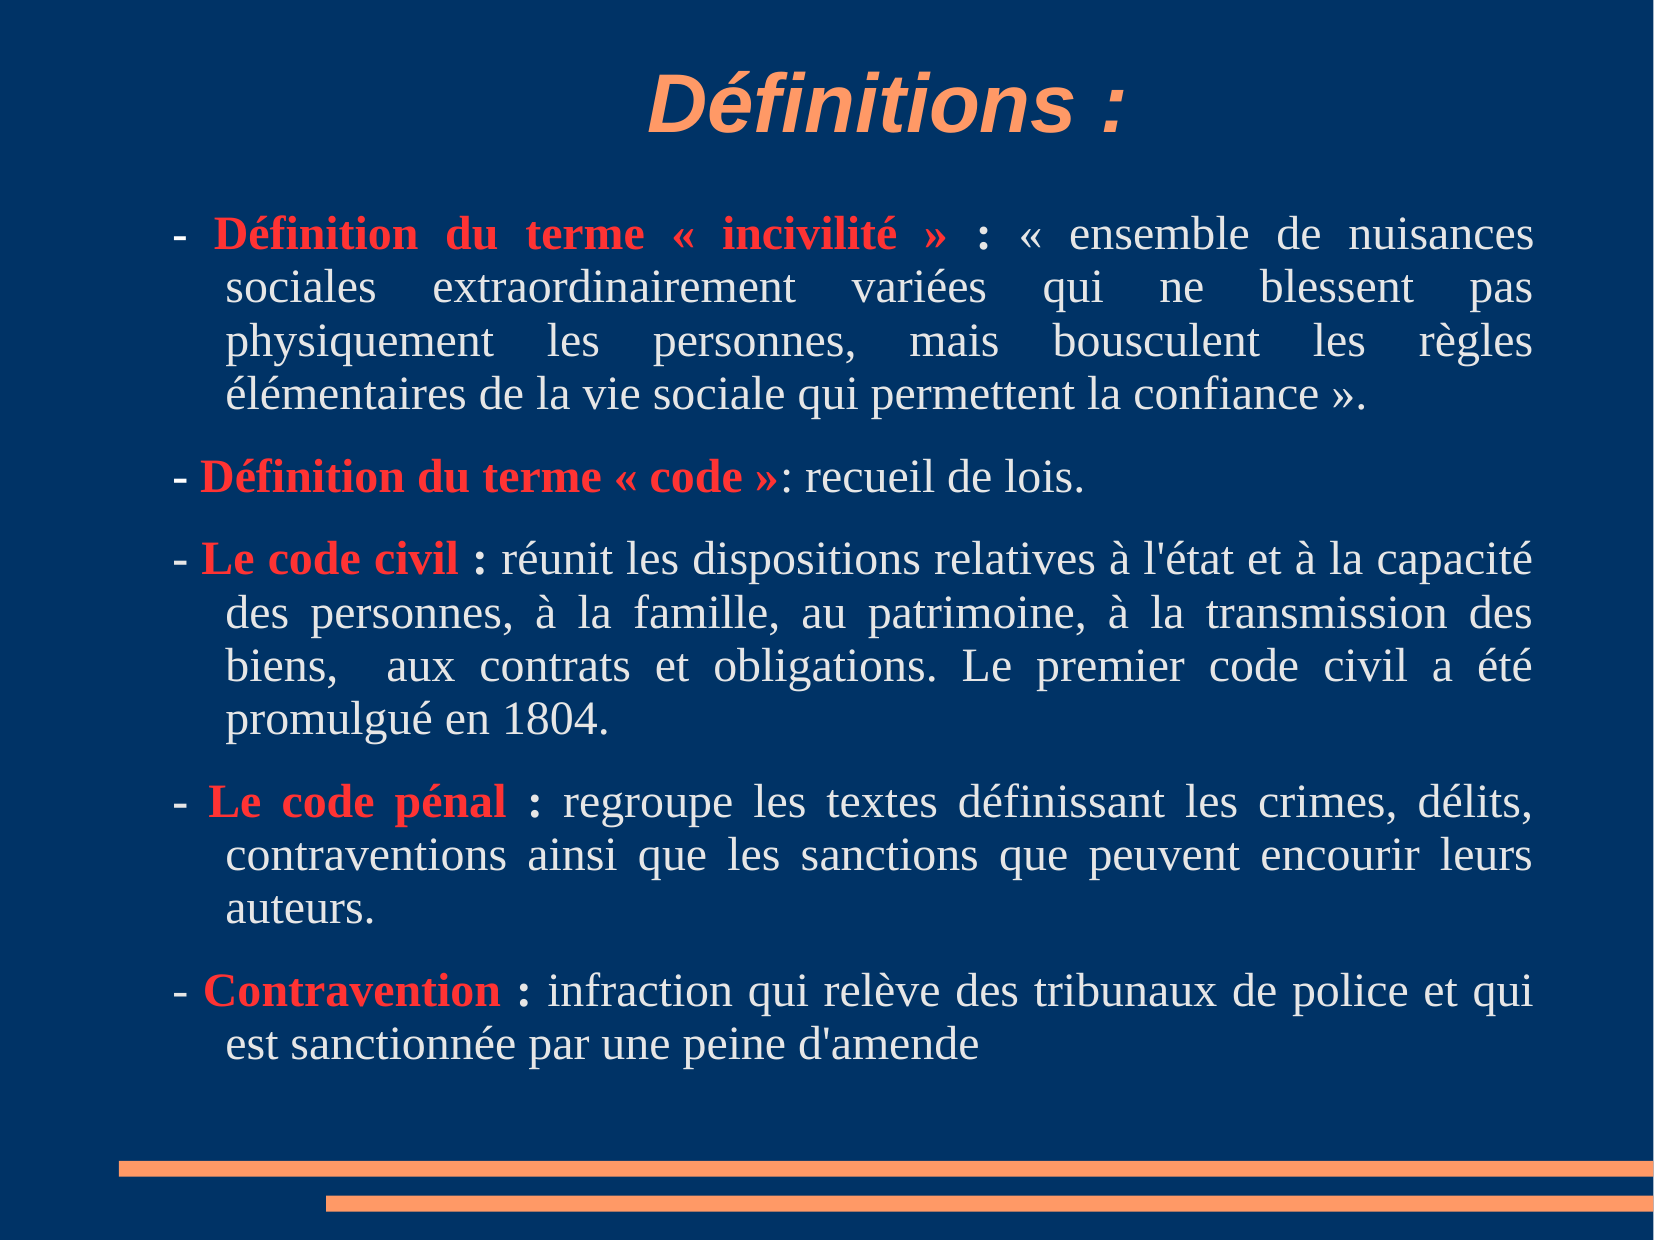

# Définitions :
- Définition du terme « incivilité » : « ensemble de nuisances sociales extraordinairement variées qui ne blessent pas physiquement les personnes, mais bousculent les règles élémentaires de la vie sociale qui permettent la confiance ».
- Définition du terme « code »: recueil de lois.
- Le code civil : réunit les dispositions relatives à l'état et à la capacité des personnes, à la famille, au patrimoine, à la transmission des biens, aux contrats et obligations. Le premier code civil a été promulgué en 1804.
- Le code pénal : regroupe les textes définissant les crimes, délits, contraventions ainsi que les sanctions que peuvent encourir leurs auteurs.
- Contravention : infraction qui relève des tribunaux de police et qui est sanctionnée par une peine d'amende